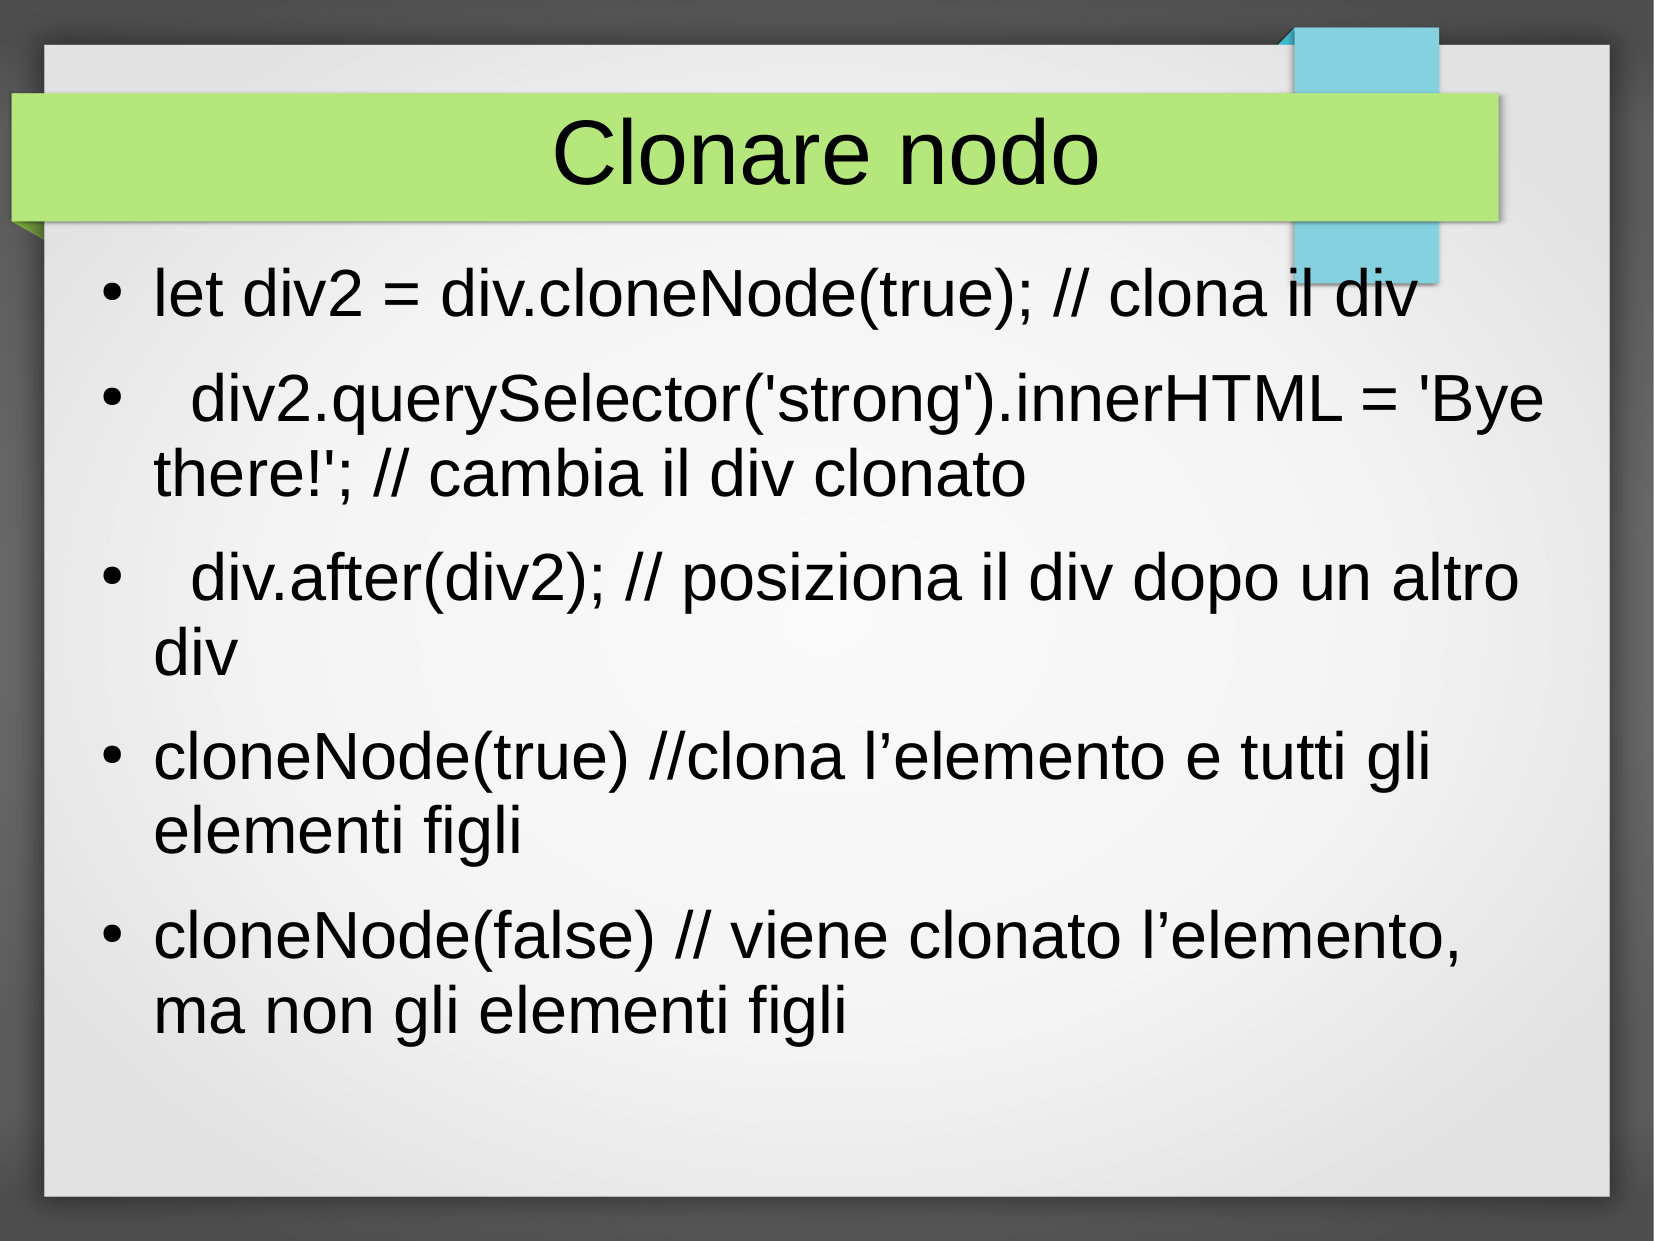

# Clonare nodo
let div2 = div.cloneNode(true); // clona il div
 div2.querySelector('strong').innerHTML = 'Bye there!'; // cambia il div clonato
 div.after(div2); // posiziona il div dopo un altro div
cloneNode(true) //clona l’elemento e tutti gli elementi figli
cloneNode(false) // viene clonato l’elemento, ma non gli elementi figli